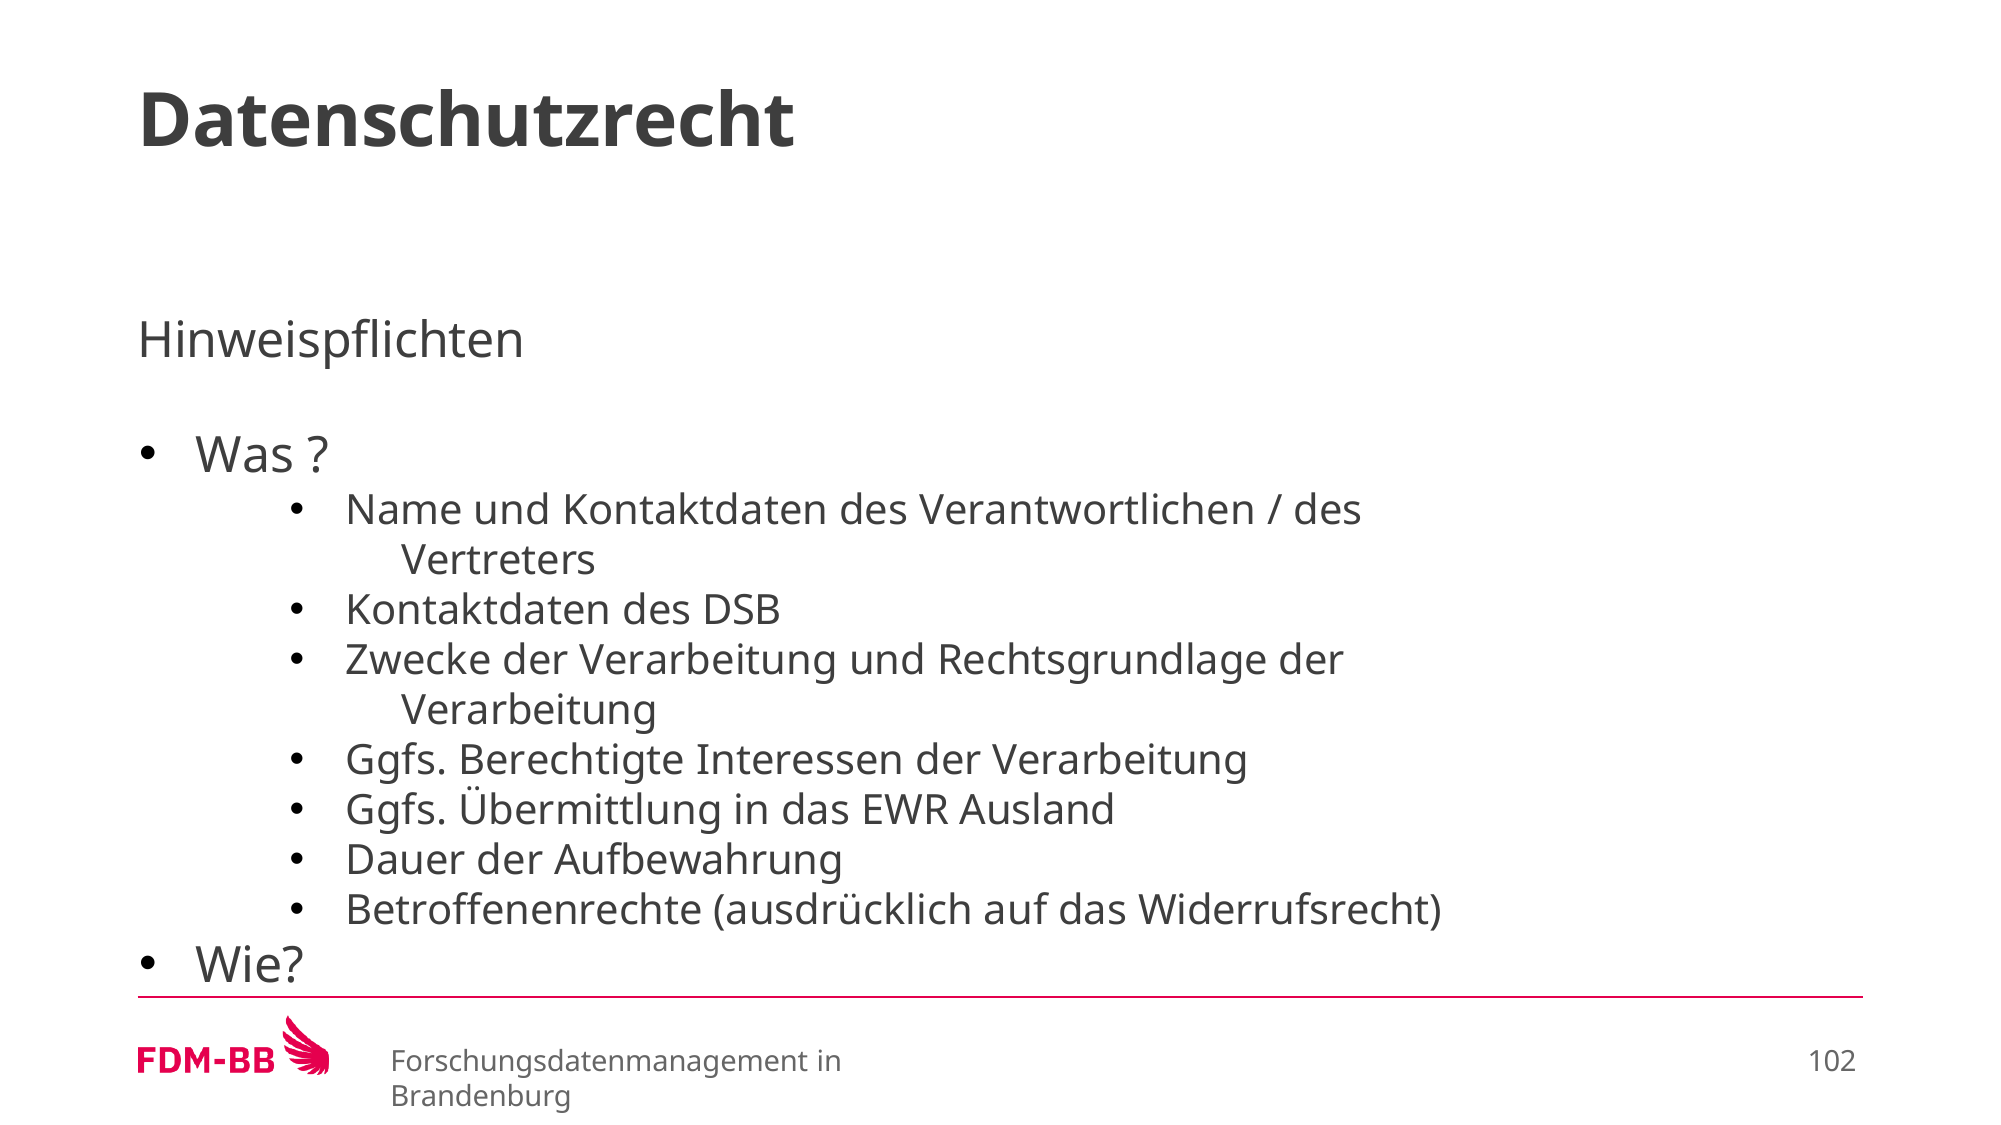

# Datenschutzrecht
Hinweispflichten
Was ?
Name und Kontaktdaten des Verantwortlichen / des Vertreters
Kontaktdaten des DSB
Zwecke der Verarbeitung und Rechtsgrundlage der Verarbeitung
Ggfs. Berechtigte Interessen der Verarbeitung
Ggfs. Übermittlung in das EWR Ausland
Dauer der Aufbewahrung
Betroffenenrechte (ausdrücklich auf das Widerrufsrecht)
Wie?
Forschungsdatenmanagement in Brandenburg
102